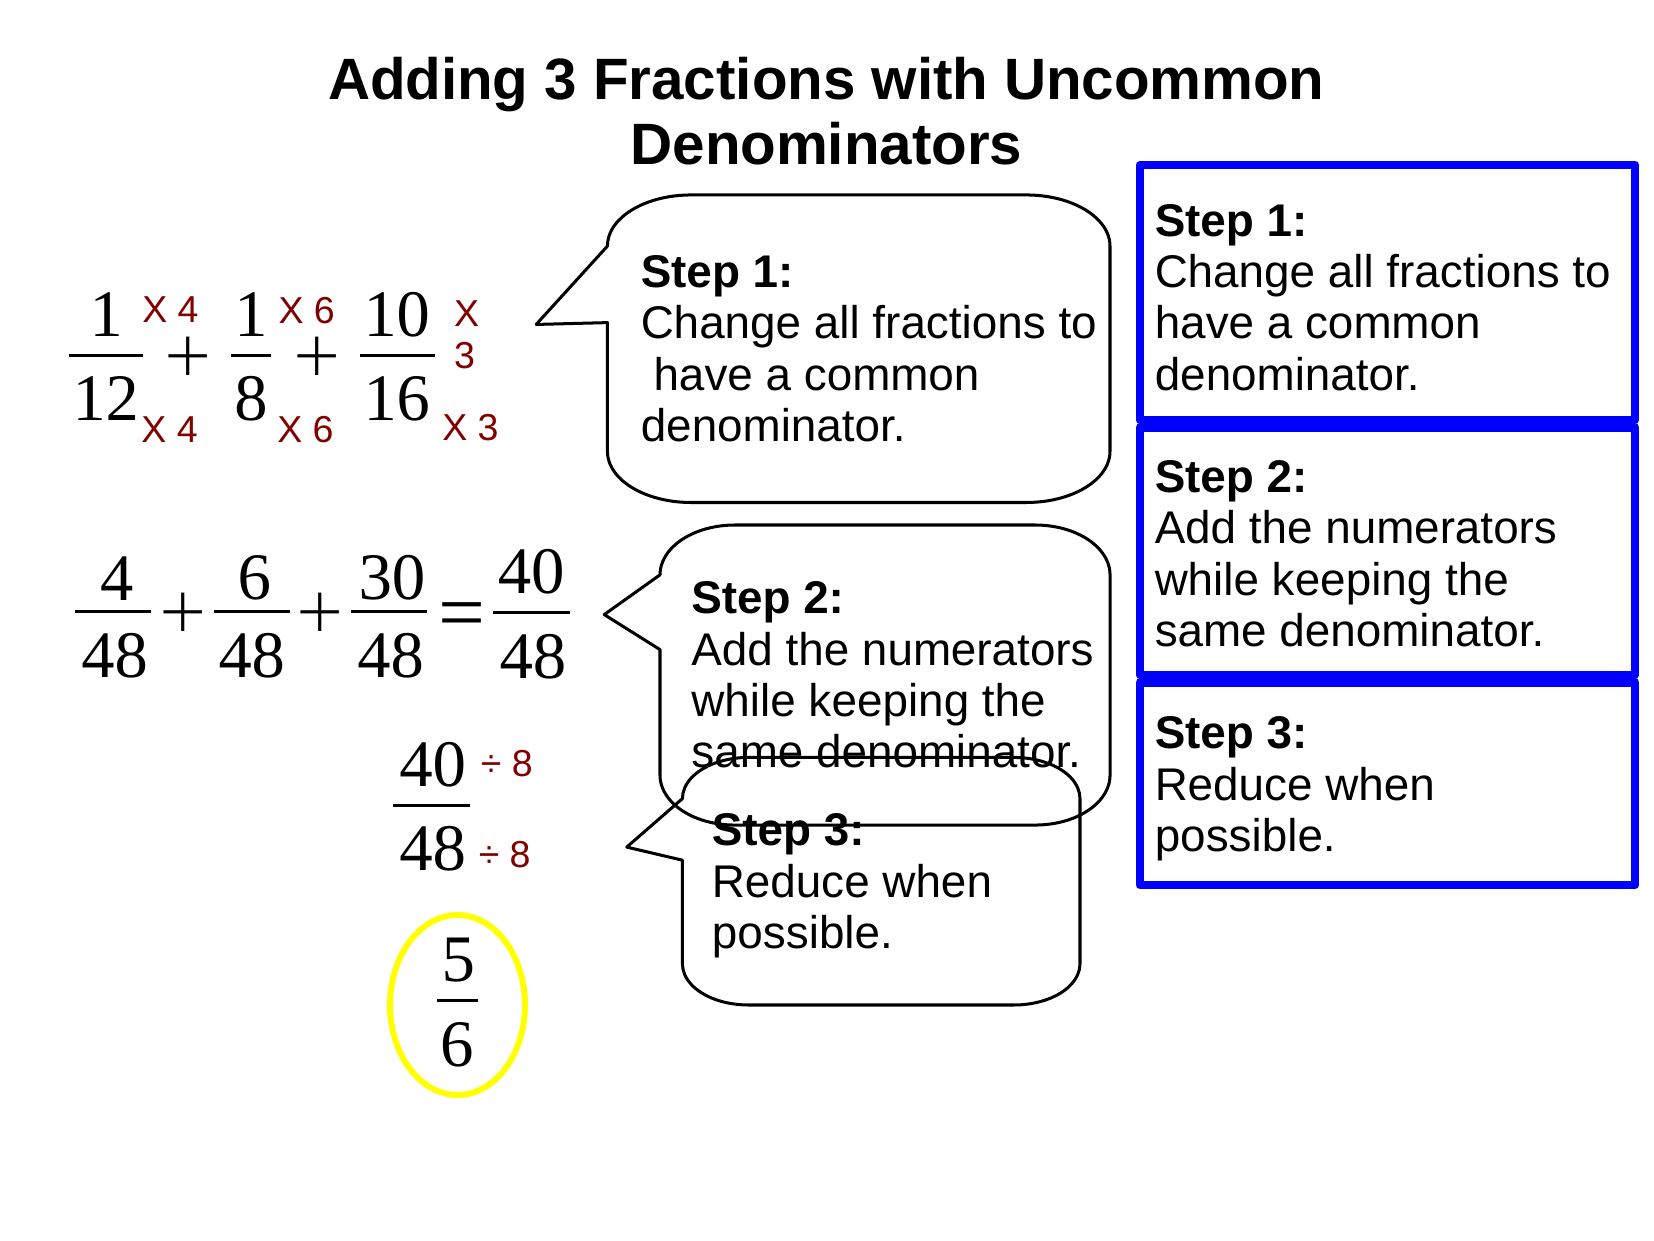

Adding 3 Fractions with Uncommon Denominators
Step 1:
Change all fractions to have a common denominator.
Step 2:
Add the numerators while keeping the same denominator.
Step 3:
Reduce when possible.
Step 1:
Change all fractions to
 have a common
denominator.
X 4
X 6
X 3
X 3
X 6
X 4
Step 2:
Add the numerators
while keeping the
same denominator.
÷ 8
Step 3:
Reduce when
possible.
÷ 8